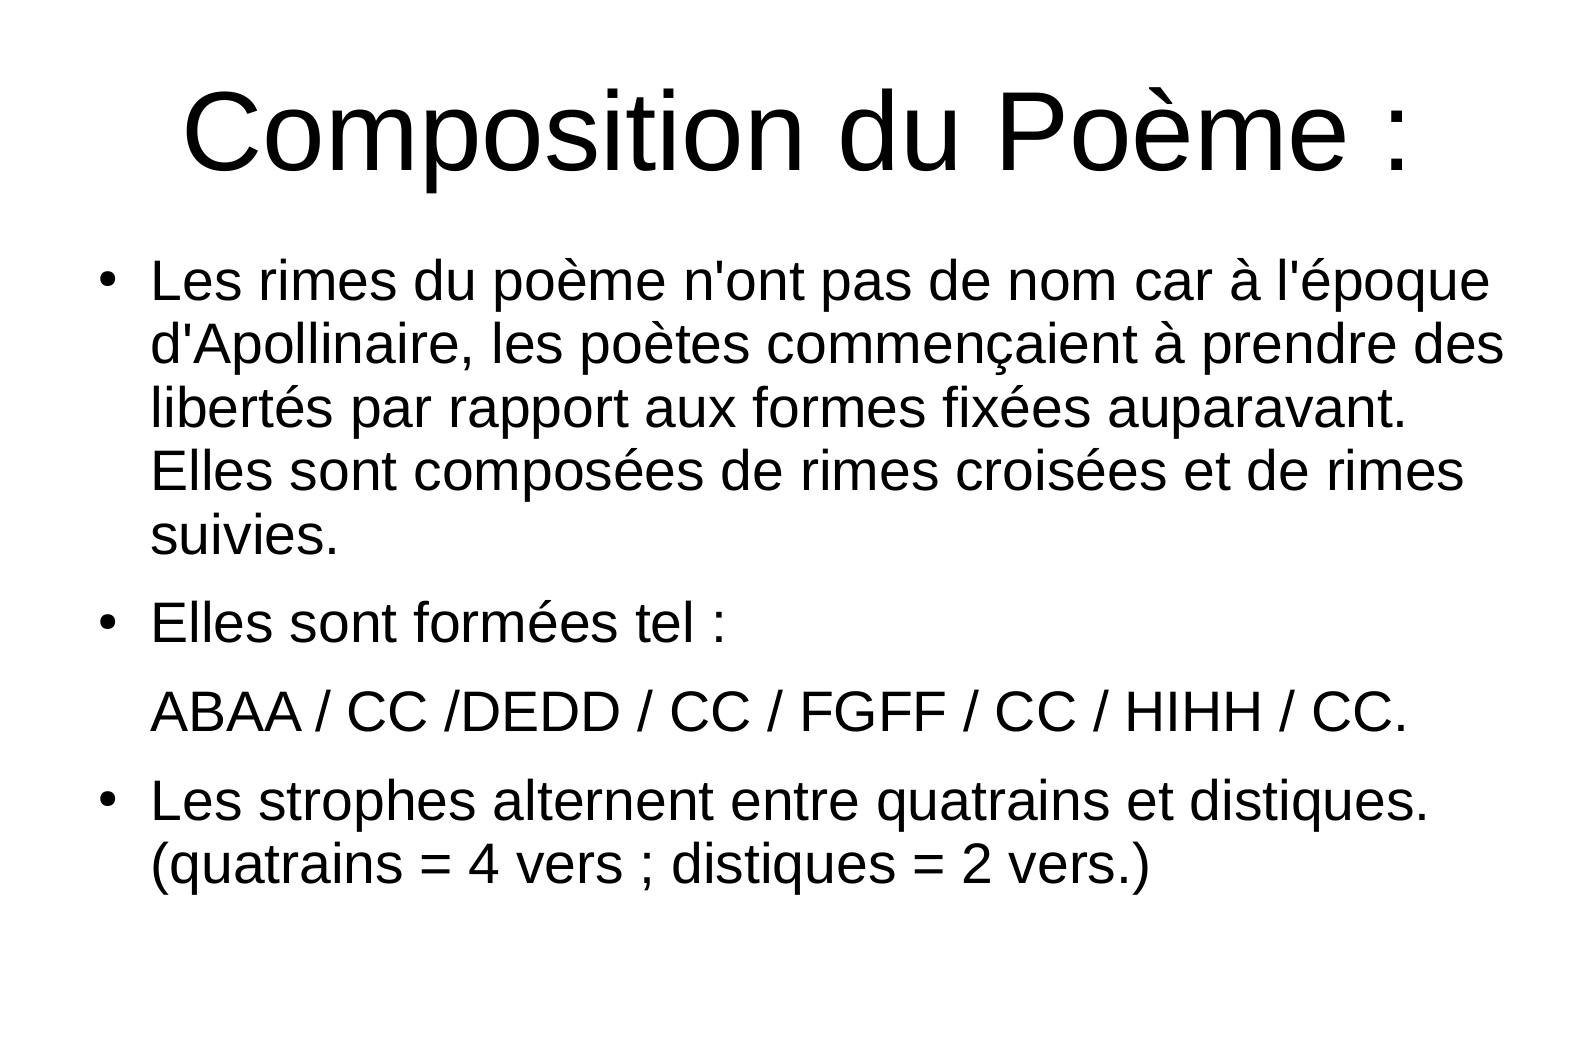

# Composition du Poème :
Les rimes du poème n'ont pas de nom car à l'époque d'Apollinaire, les poètes commençaient à prendre des libertés par rapport aux formes fixées auparavant. Elles sont composées de rimes croisées et de rimes suivies.
Elles sont formées tel :
ABAA / CC /DEDD / CC / FGFF / CC / HIHH / CC.
Les strophes alternent entre quatrains et distiques. (quatrains = 4 vers ; distiques = 2 vers.)